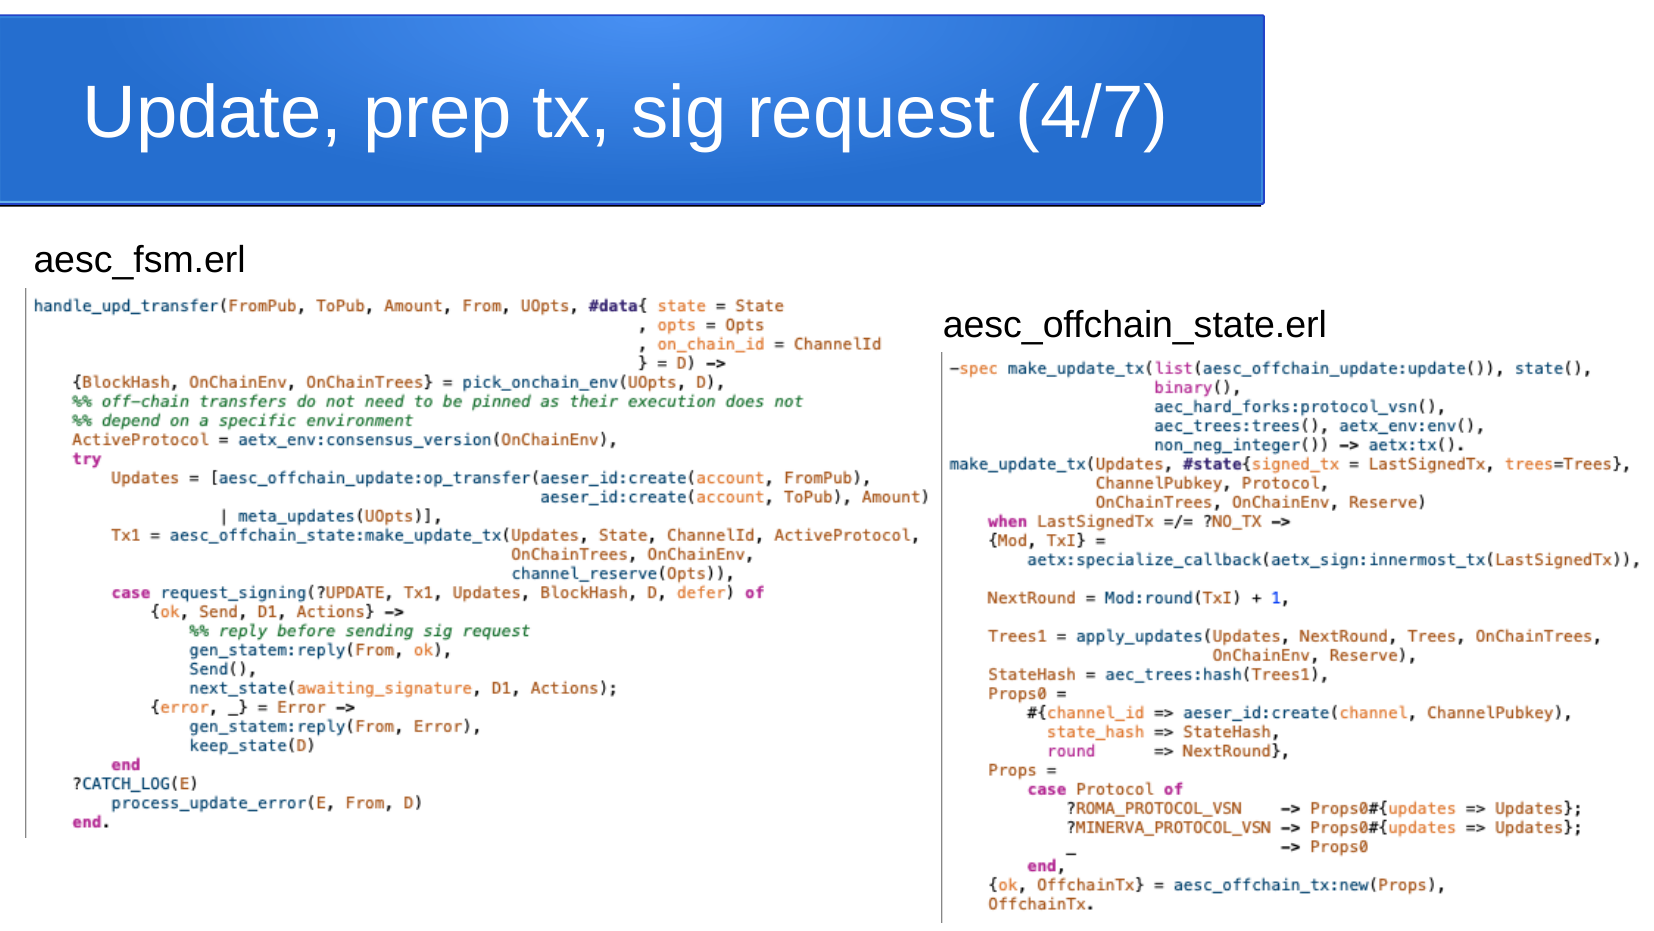

# Update, prep tx, sig request (4/7)
aesc_fsm.erl
aesc_offchain_state.erl